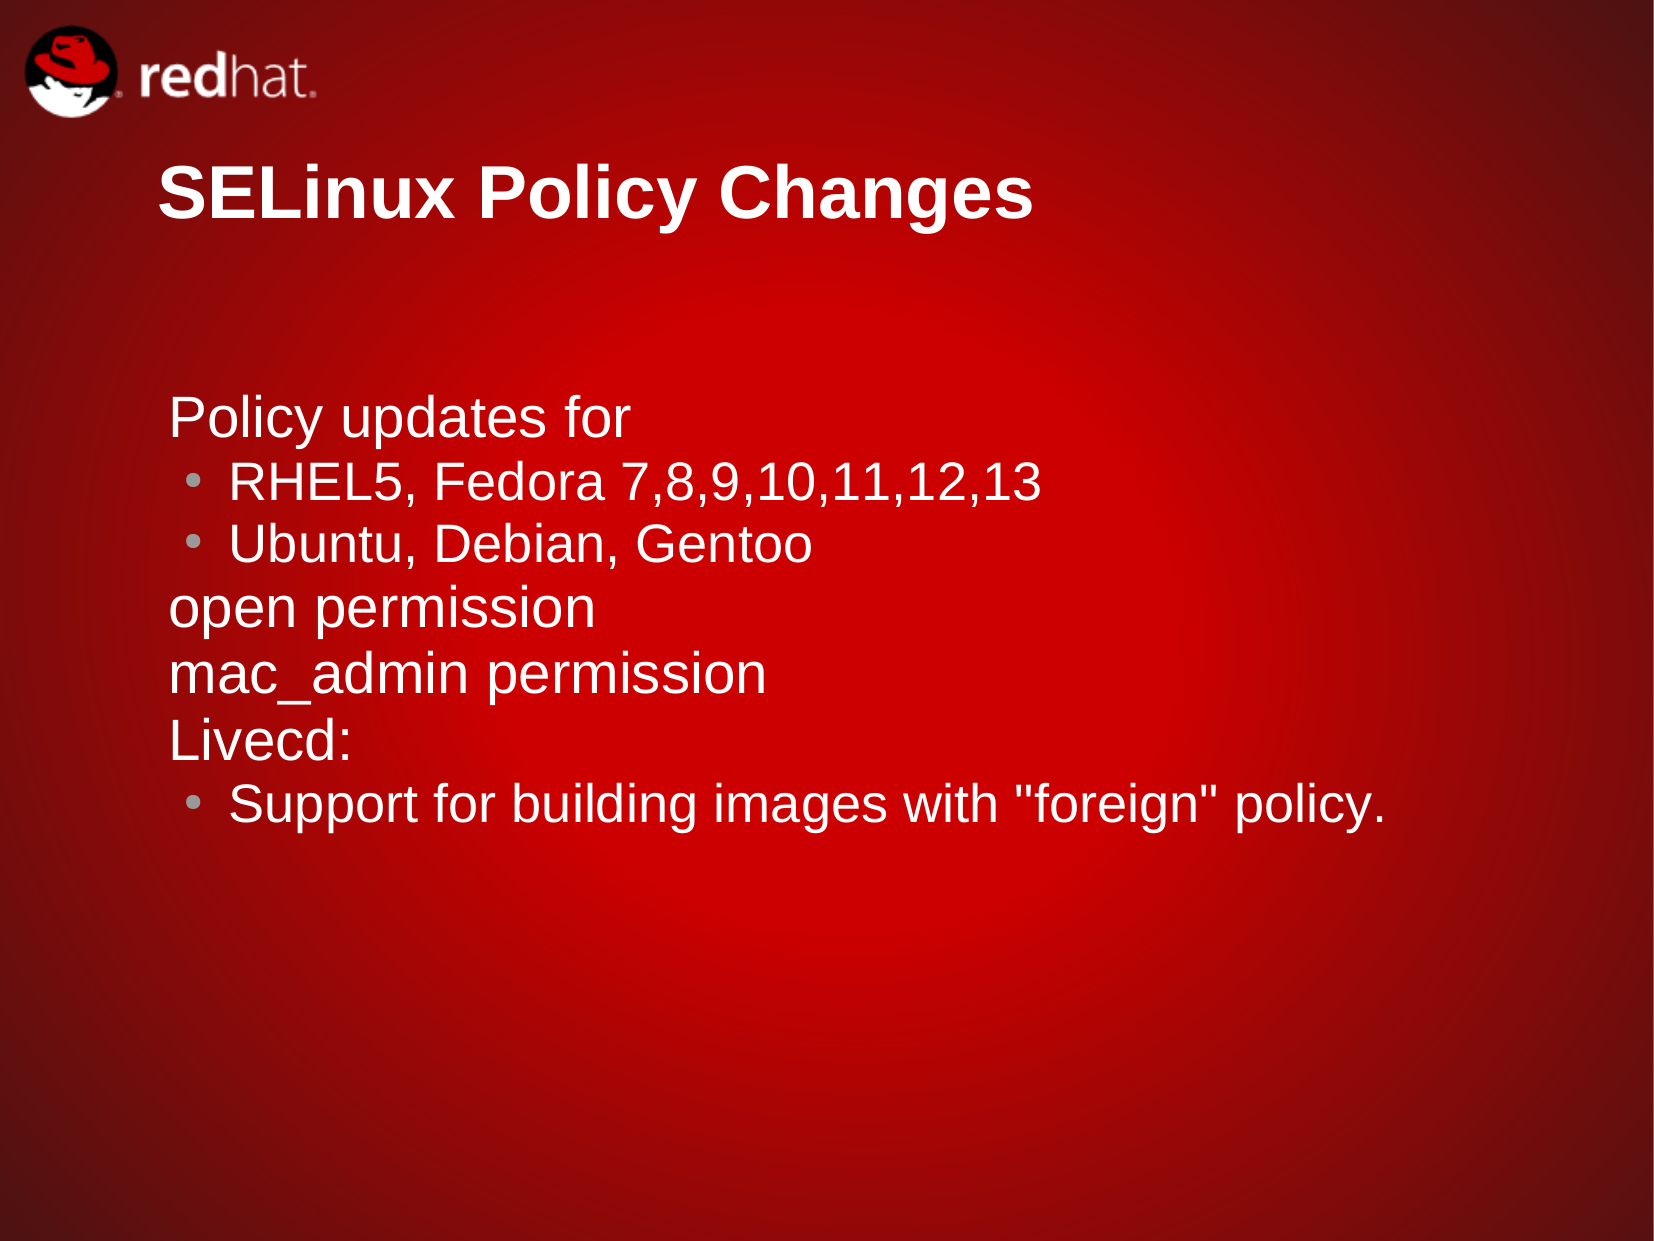

# SELinux Policy Changes
Policy updates for
RHEL5, Fedora 7,8,9,10,11,12,13
Ubuntu, Debian, Gentoo
open permission
mac_admin permission
Livecd:
Support for building images with "foreign" policy.